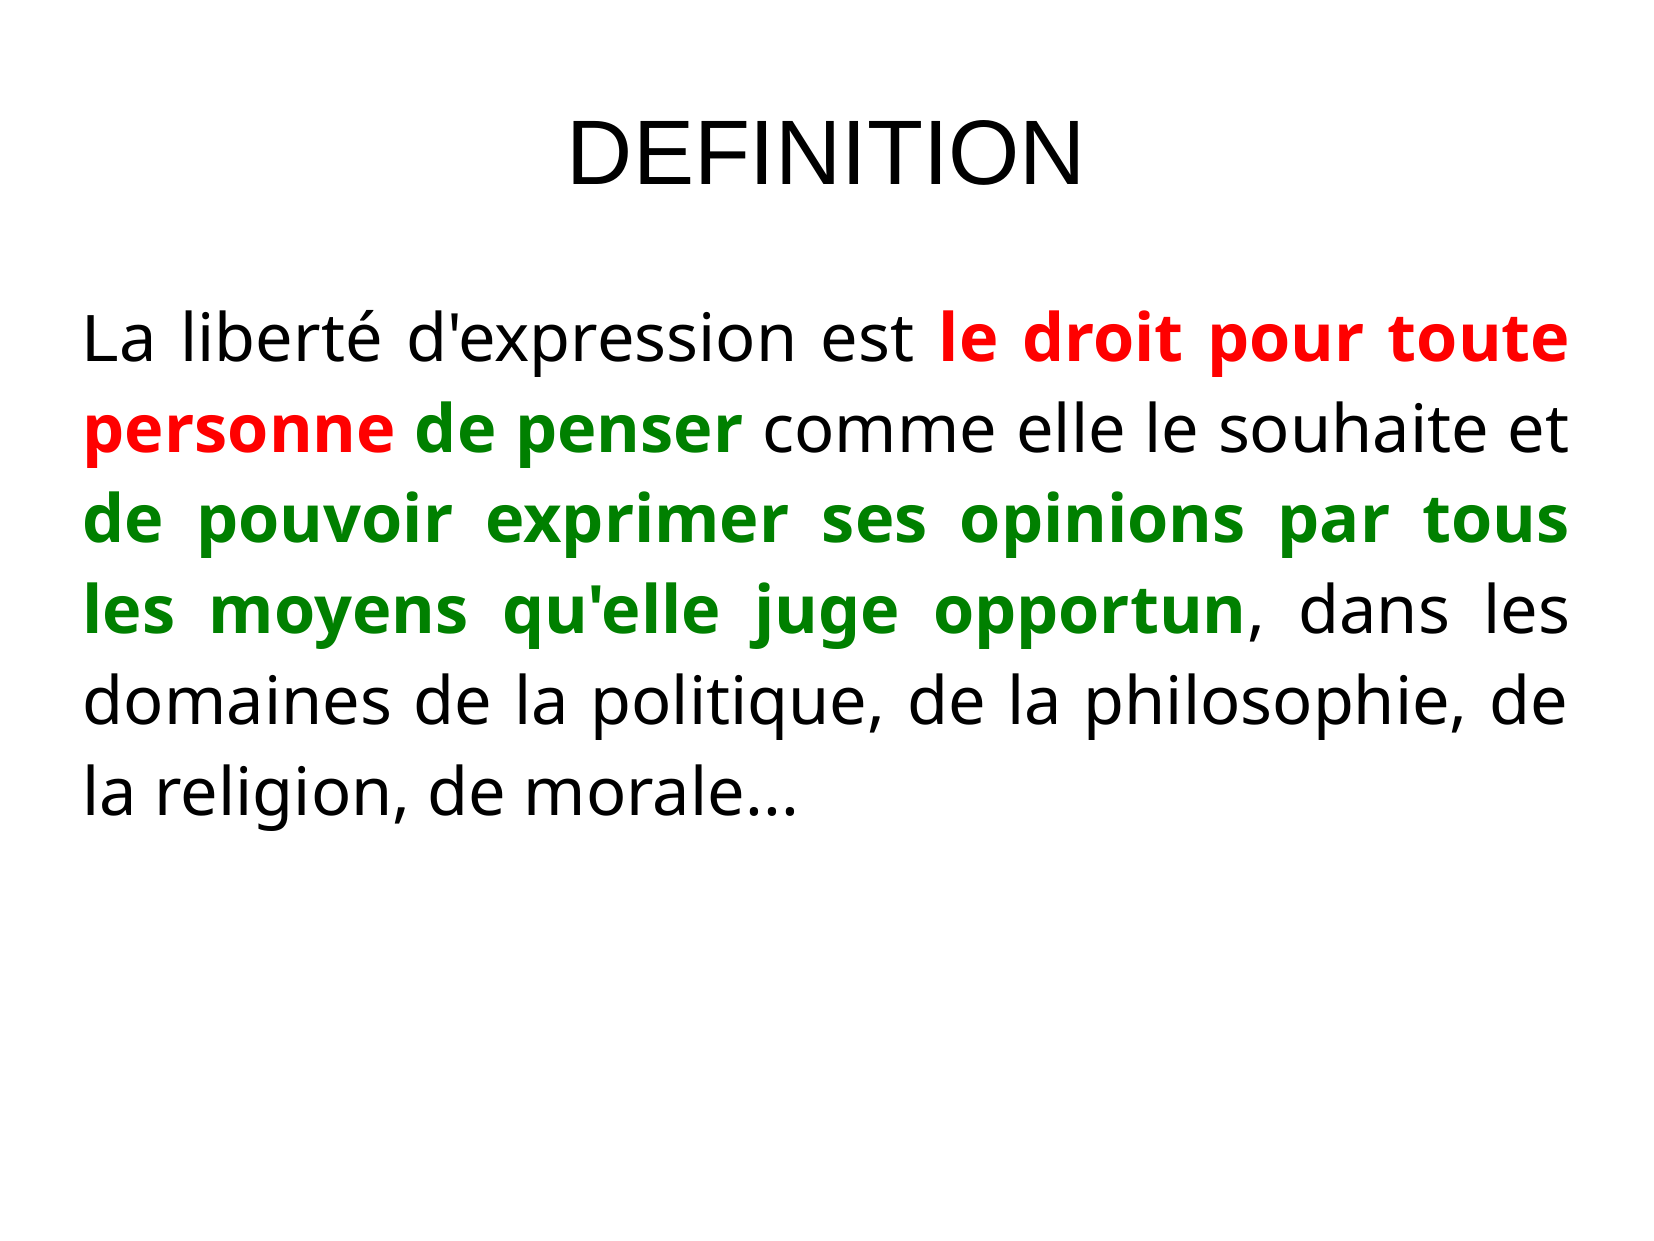

# DEFINITION
La liberté d'expression est le droit pour toute personne de penser comme elle le souhaite et de pouvoir exprimer ses opinions par tous les moyens qu'elle juge opportun, dans les domaines de la politique, de la philosophie, de la religion, de morale...